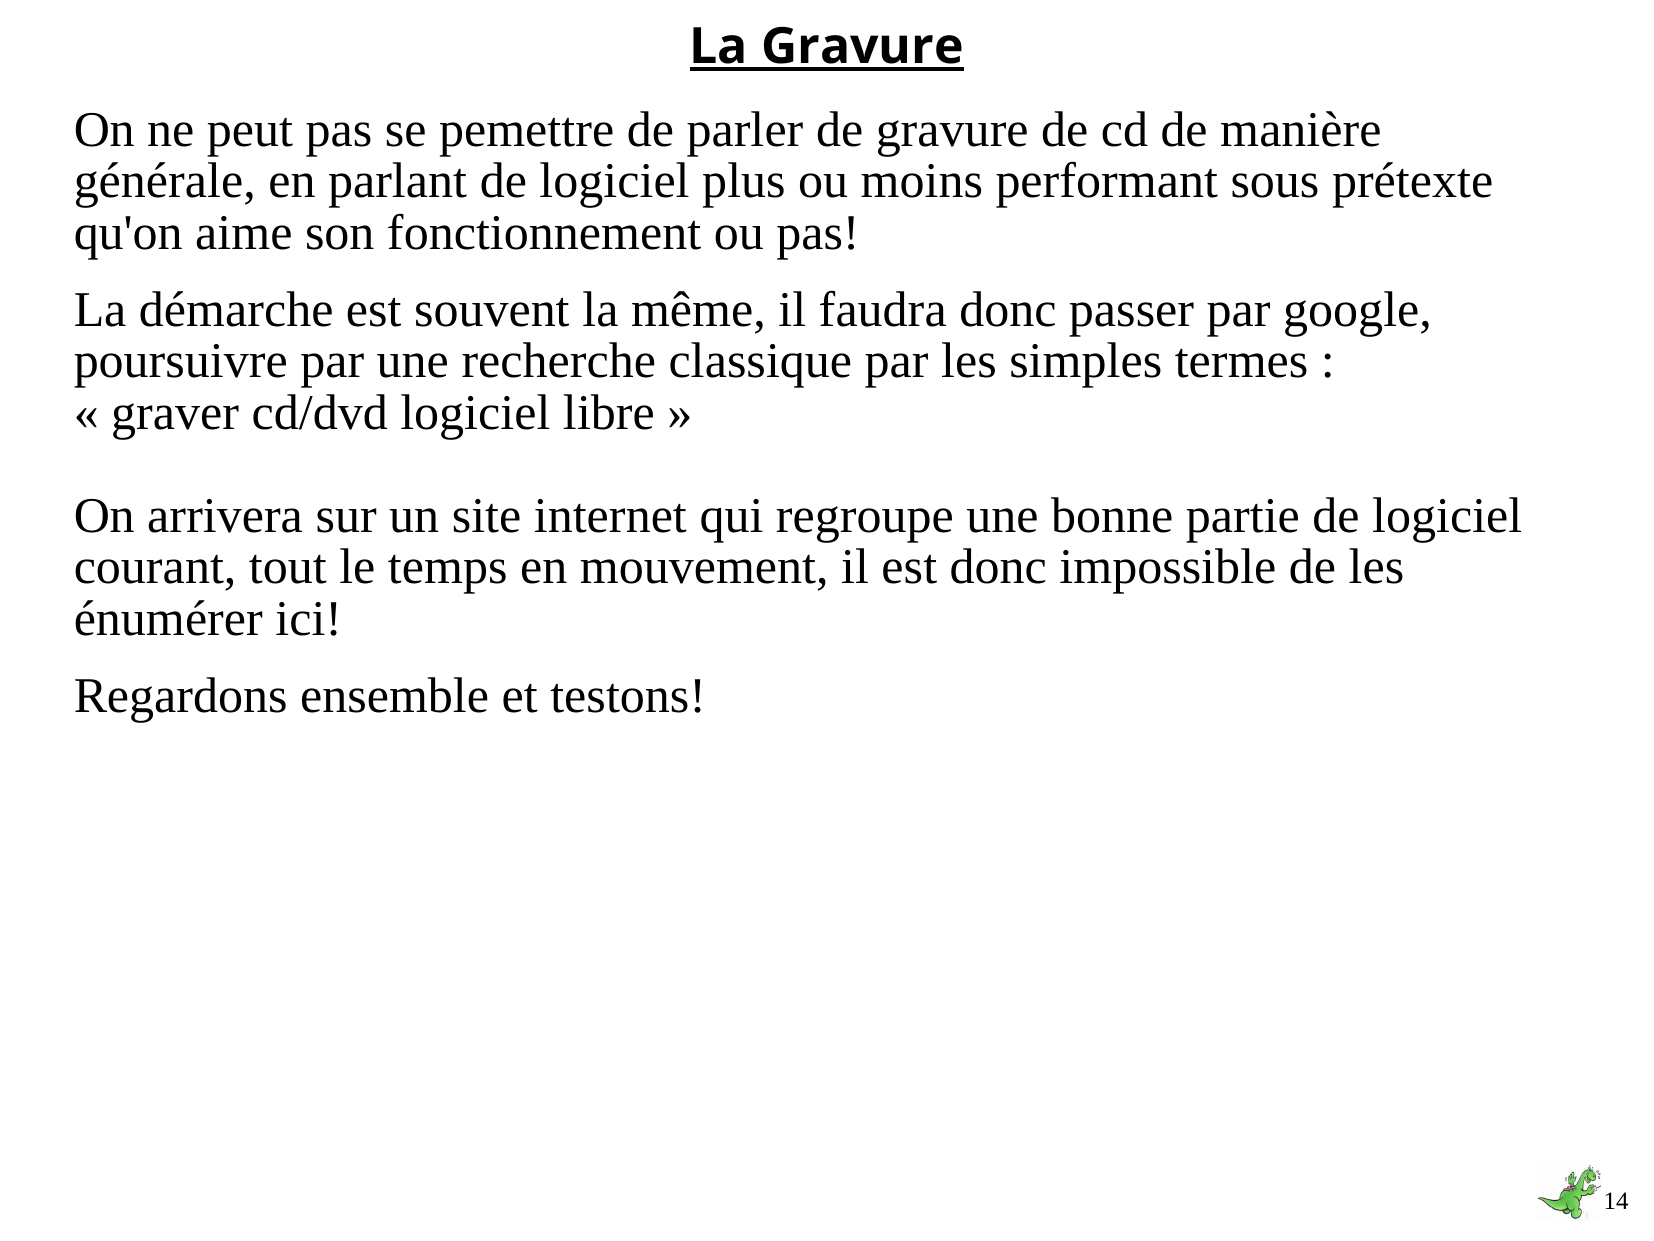

La Gravure
On ne peut pas se pemettre de parler de gravure de cd de manière
générale, en parlant de logiciel plus ou moins performant sous prétexte
qu'on aime son fonctionnement ou pas!
La démarche est souvent la même, il faudra donc passer par google,
poursuivre par une recherche classique par les simples termes :
« graver cd/dvd logiciel libre »
On arrivera sur un site internet qui regroupe une bonne partie de logiciel
courant, tout le temps en mouvement, il est donc impossible de les
énumérer ici!
Regardons ensemble et testons!
14